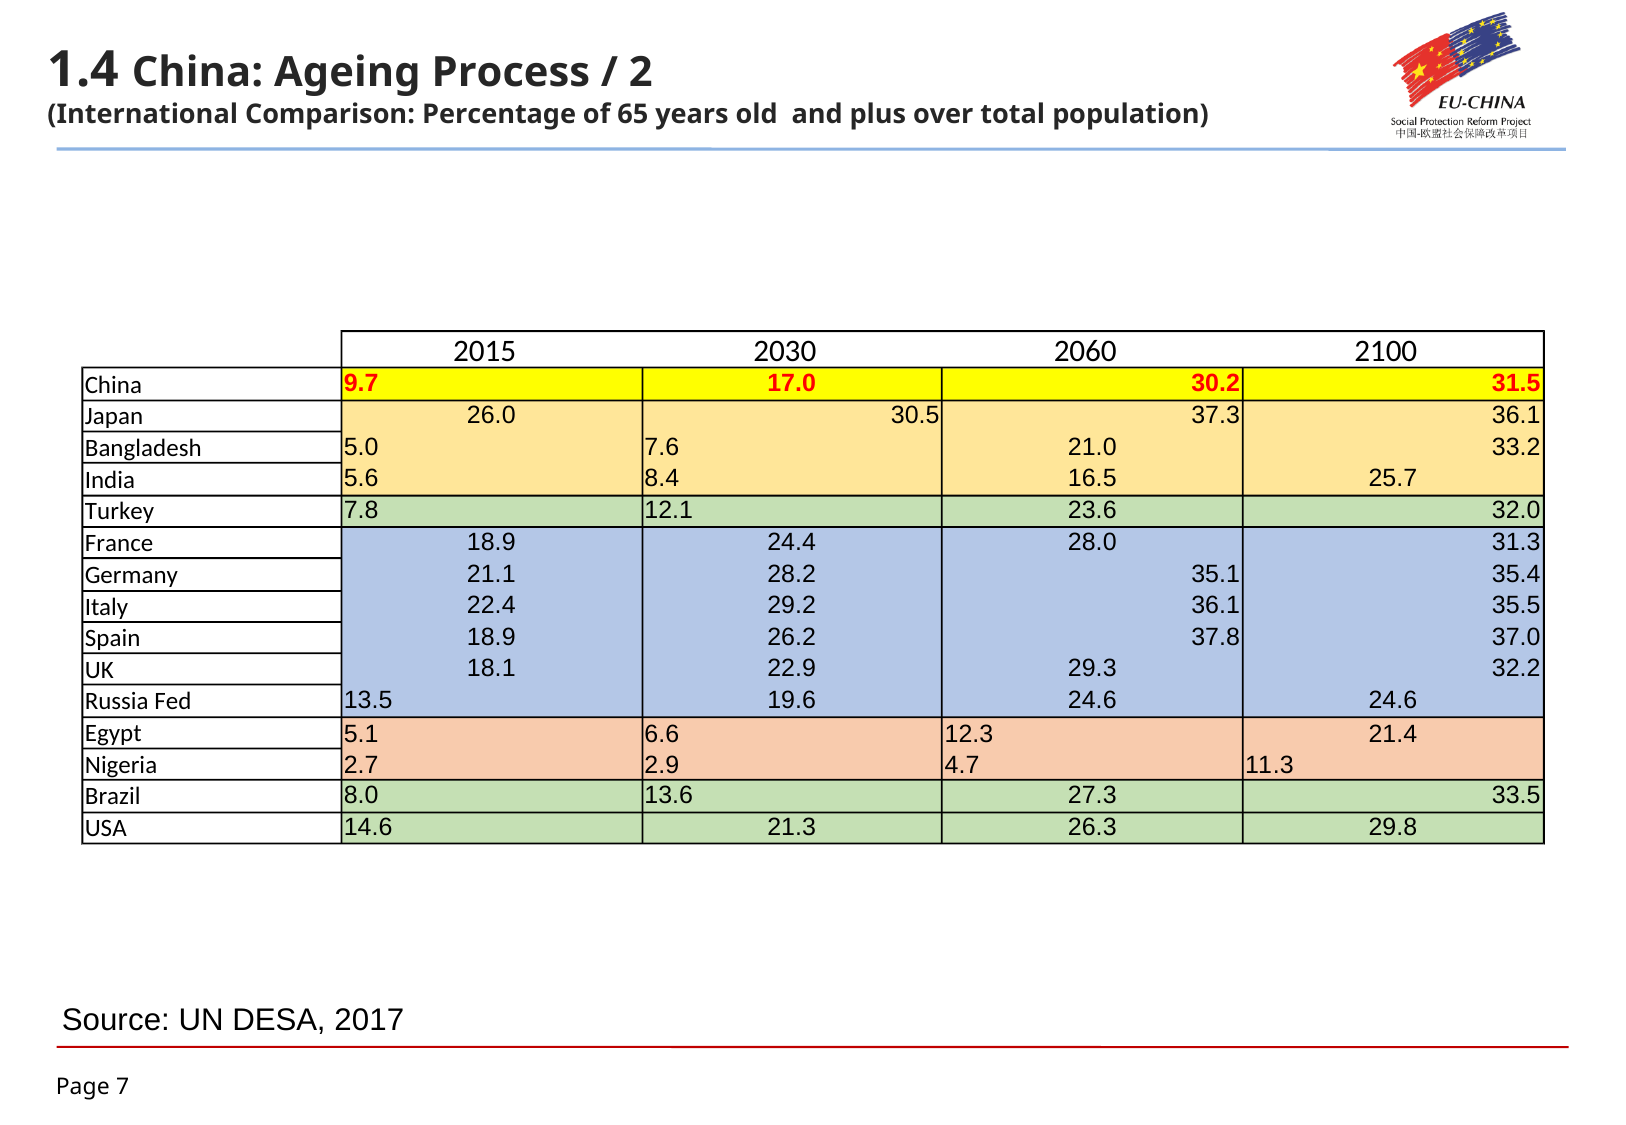

1.4 China: Ageing Process / 2
(International Comparison: Percentage of 65 years old and plus over total population)
2015
2030
2060
2100
9.7
17.0
30.2
31.5
China
26.0
30.5
37.3
36.1
Japan
5.0
7.6
21.0
33.2
Bangladesh
5.6
8.4
16.5
25.7
India
7.8
12.1
23.6
32.0
Turkey
18.9
24.4
28.0
31.3
France
21.1
28.2
35.1
35.4
Germany
22.4
29.2
36.1
35.5
Italy
18.9
26.2
37.8
37.0
Spain
18.1
22.9
29.3
32.2
UK
13.5
19.6
24.6
24.6
Russia Fed
Egypt
5.1
6.6
12.3
21.4
Nigeria
2.7
2.9
4.7
11.3
8.0
13.6
27.3
33.5
Brazil
14.6
21.3
26.3
29.8
USA
Source: UN DESA, 2017